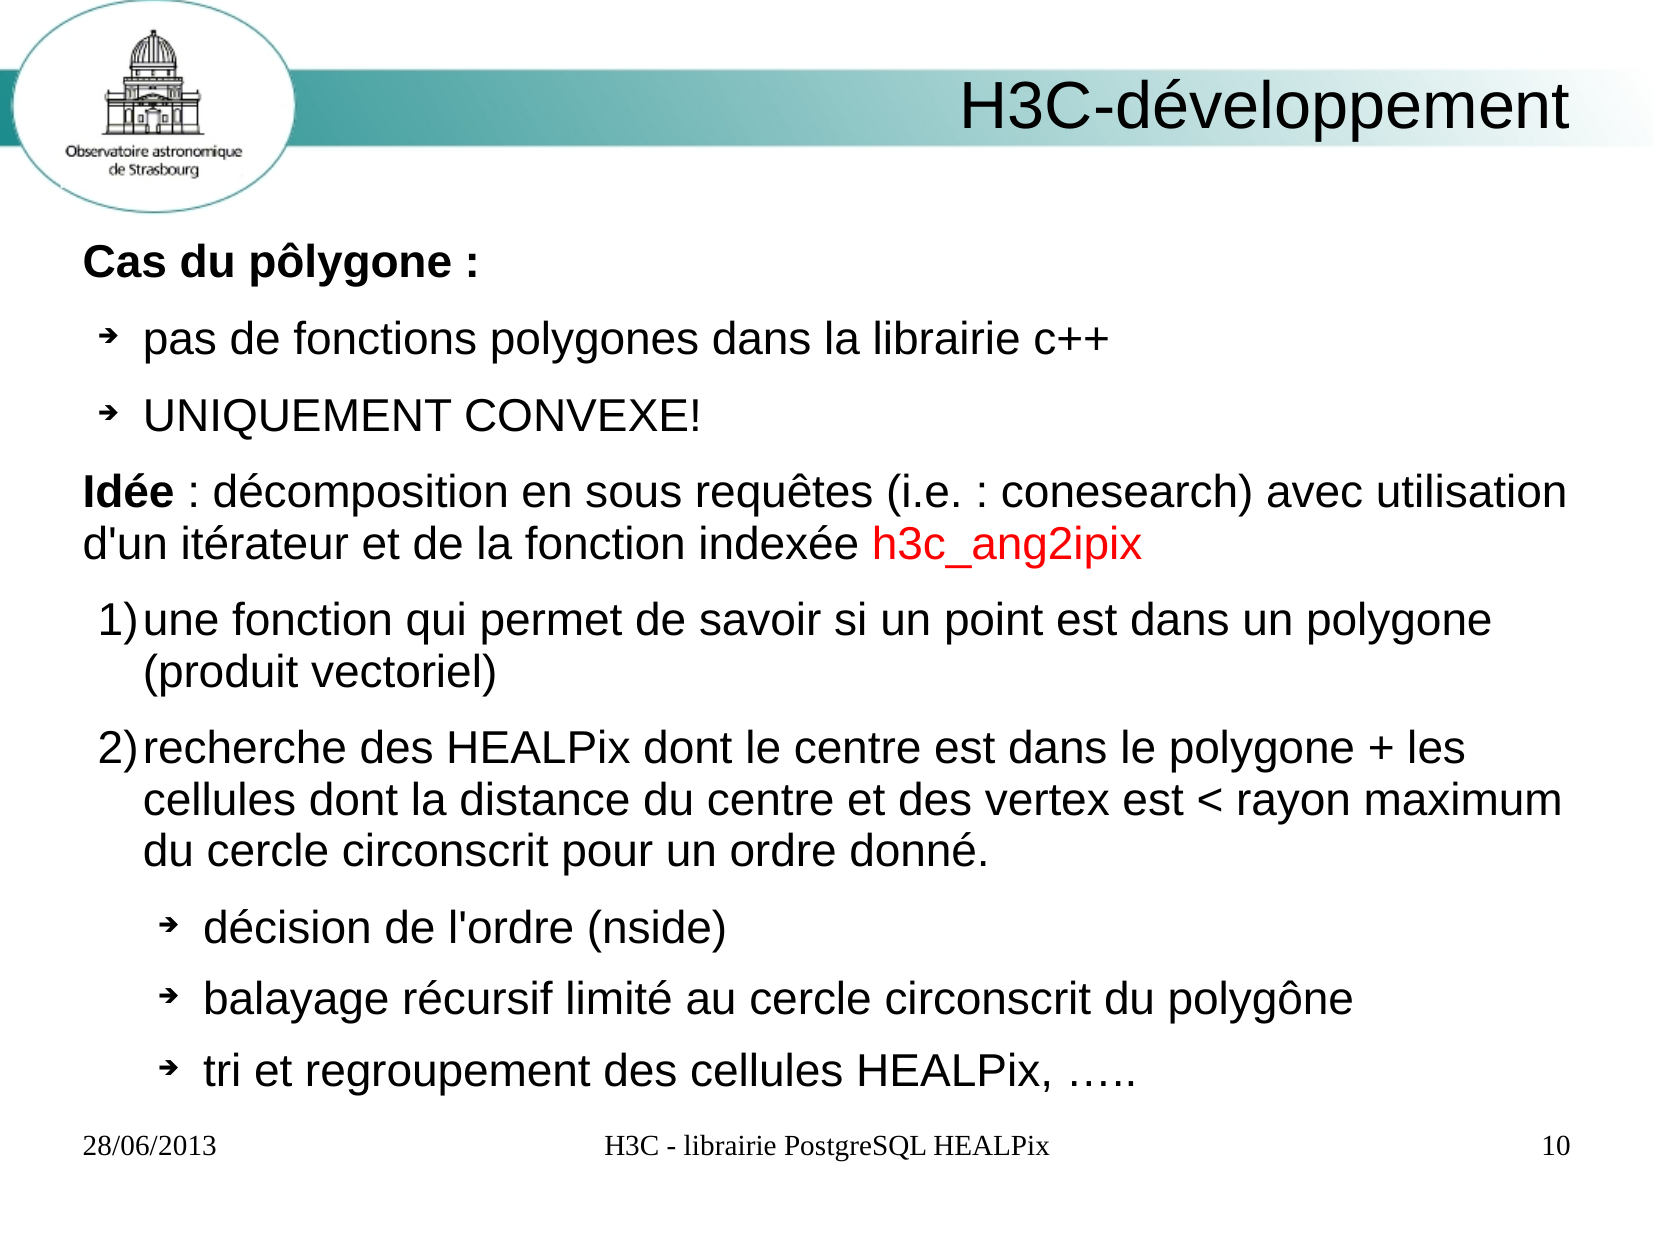

# H3C-développement
Cas du pôlygone :
pas de fonctions polygones dans la librairie c++
UNIQUEMENT CONVEXE!
Idée : décomposition en sous requêtes (i.e. : conesearch) avec utilisation d'un itérateur et de la fonction indexée h3c_ang2ipix
une fonction qui permet de savoir si un point est dans un polygone (produit vectoriel)
recherche des HEALPix dont le centre est dans le polygone + les cellules dont la distance du centre et des vertex est < rayon maximum du cercle circonscrit pour un ordre donné.
décision de l'ordre (nside)
balayage récursif limité au cercle circonscrit du polygône
tri et regroupement des cellules HEALPix, …..
28/06/2013
H3C - librairie PostgreSQL HEALPix
10